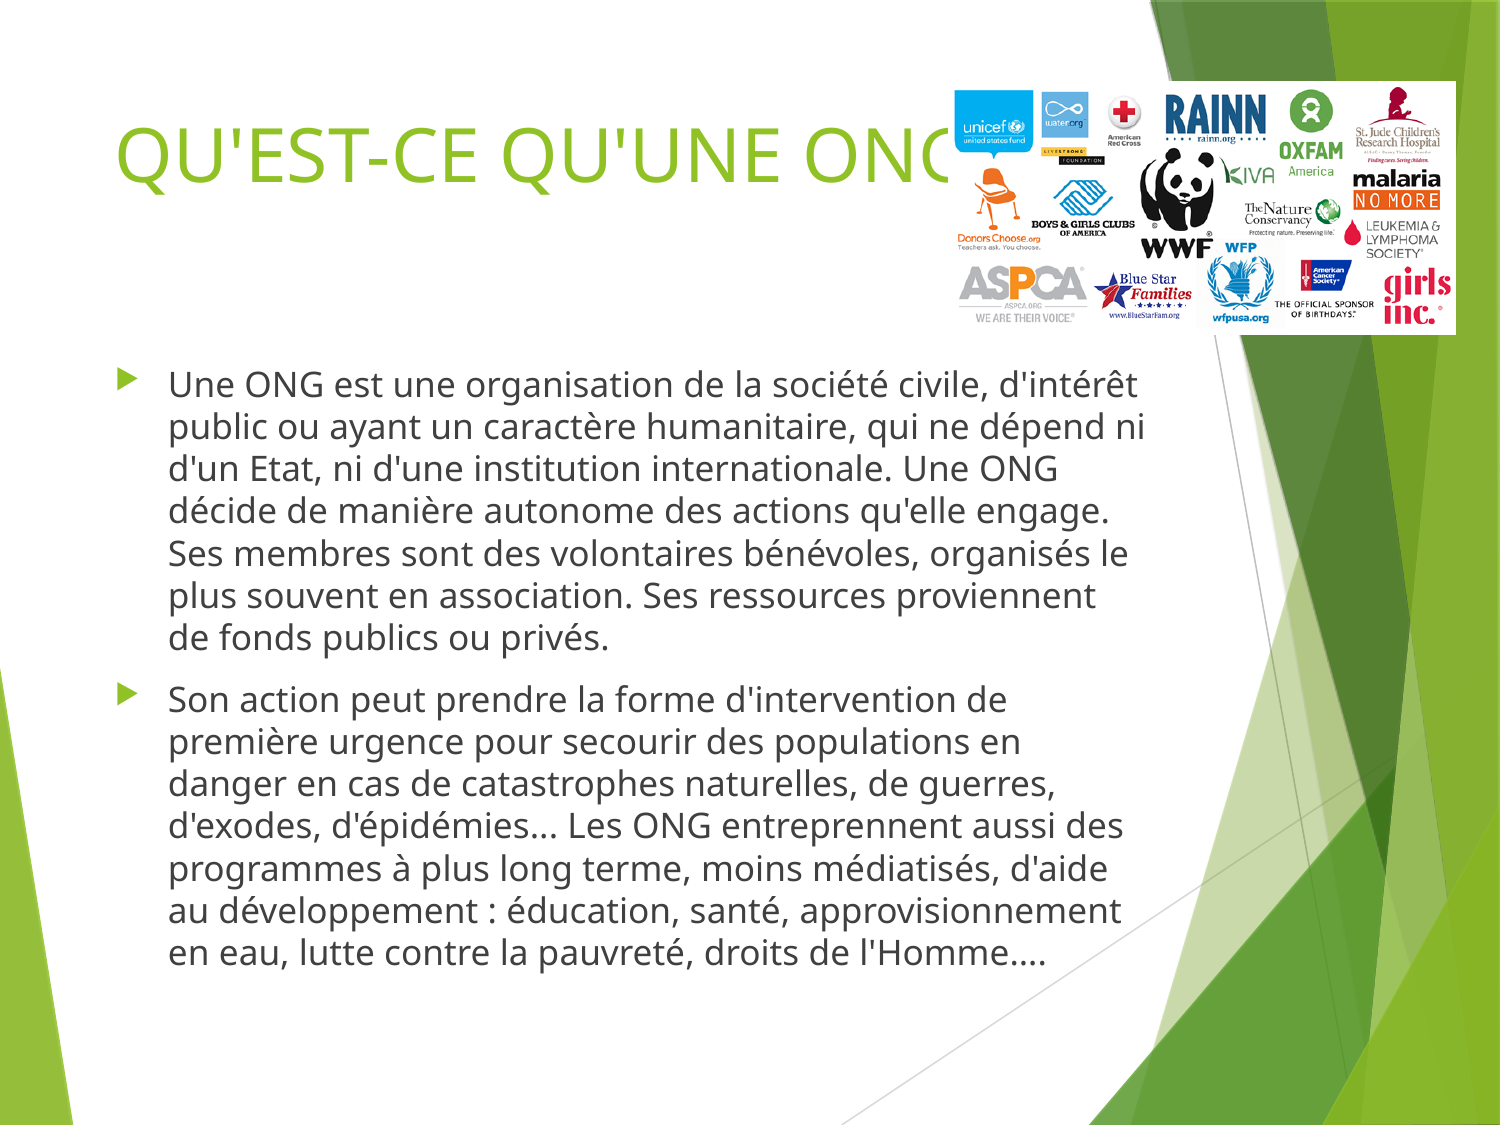

# QU'EST-CE QU'UNE ONG?
Une ONG est une organisation de la société civile, d'intérêt public ou ayant un caractère humanitaire, qui ne dépend ni d'un Etat, ni d'une institution internationale. Une ONG décide de manière autonome des actions qu'elle engage. Ses membres sont des volontaires bénévoles, organisés le plus souvent en association. Ses ressources proviennent de fonds publics ou privés.
Son action peut prendre la forme d'intervention de première urgence pour secourir des populations en danger en cas de catastrophes naturelles, de guerres, d'exodes, d'épidémies... Les ONG entreprennent aussi des programmes à plus long terme, moins médiatisés, d'aide au développement : éducation, santé, approvisionnement en eau, lutte contre la pauvreté, droits de l'Homme….